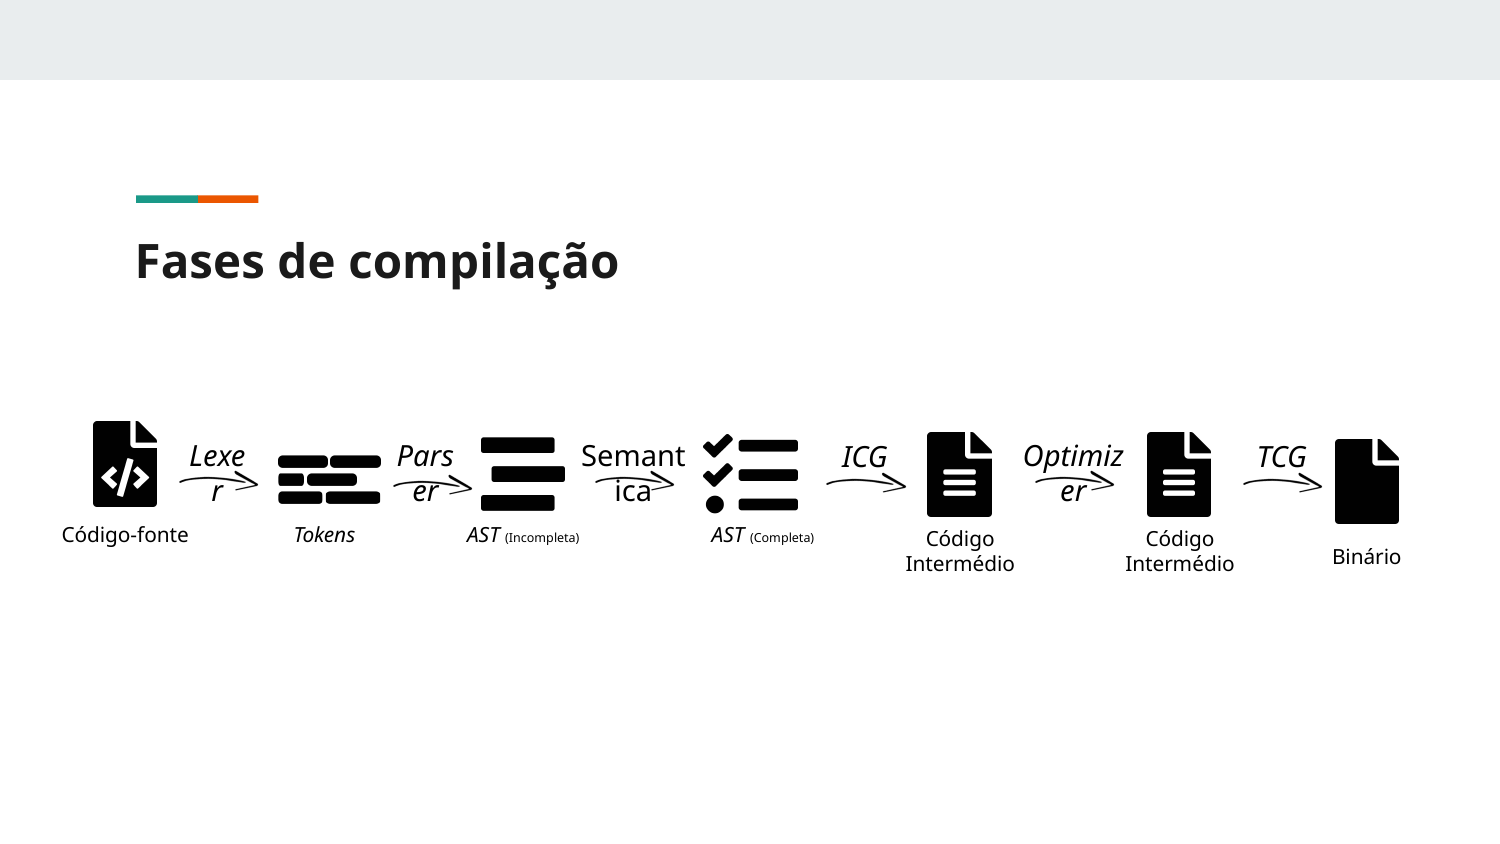

# Fases de compilação
Código-fonte
Lexer
Tokens
Parser
Semantica
Optimizer
ICG
TCG
AST (Completa)
AST (Incompleta)
Código Intermédio
Código Intermédio
Binário